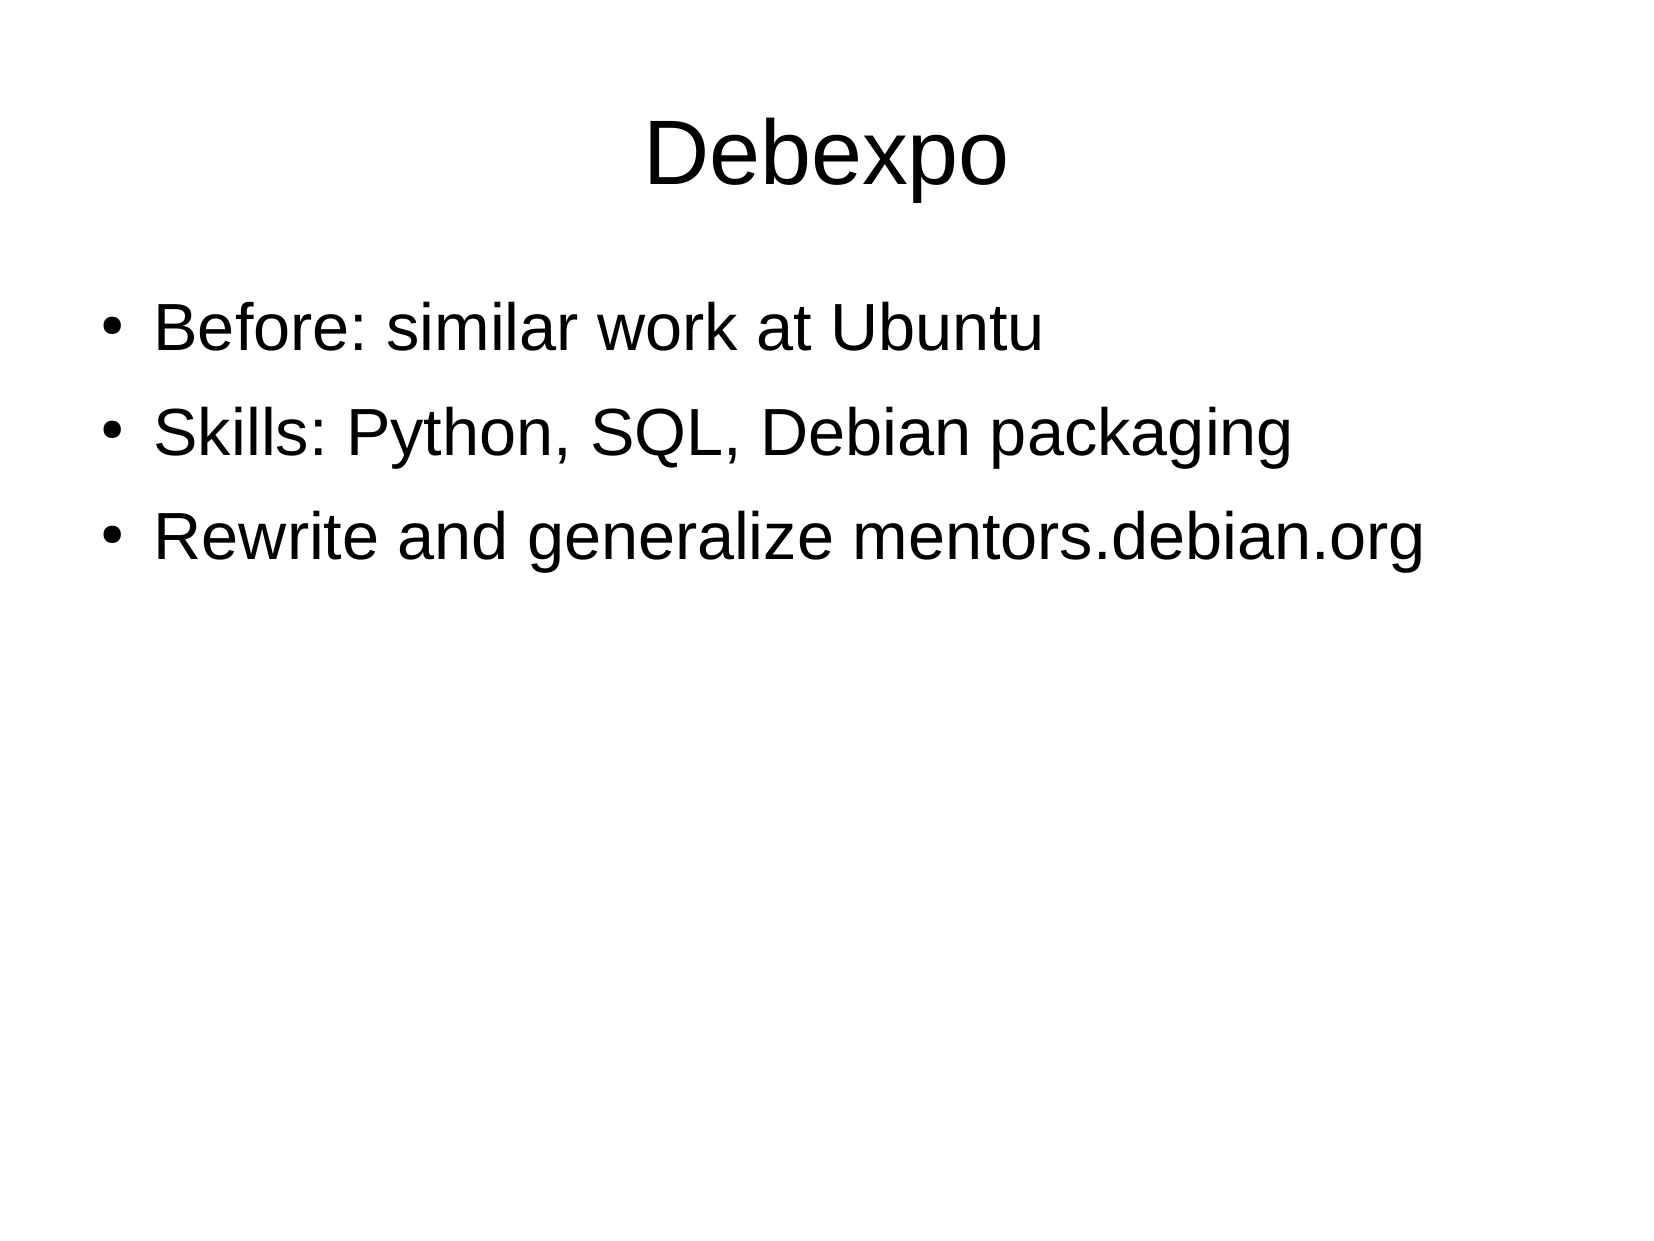

# Debexpo
Before: similar work at Ubuntu
Skills: Python, SQL, Debian packaging
Rewrite and generalize mentors.debian.org